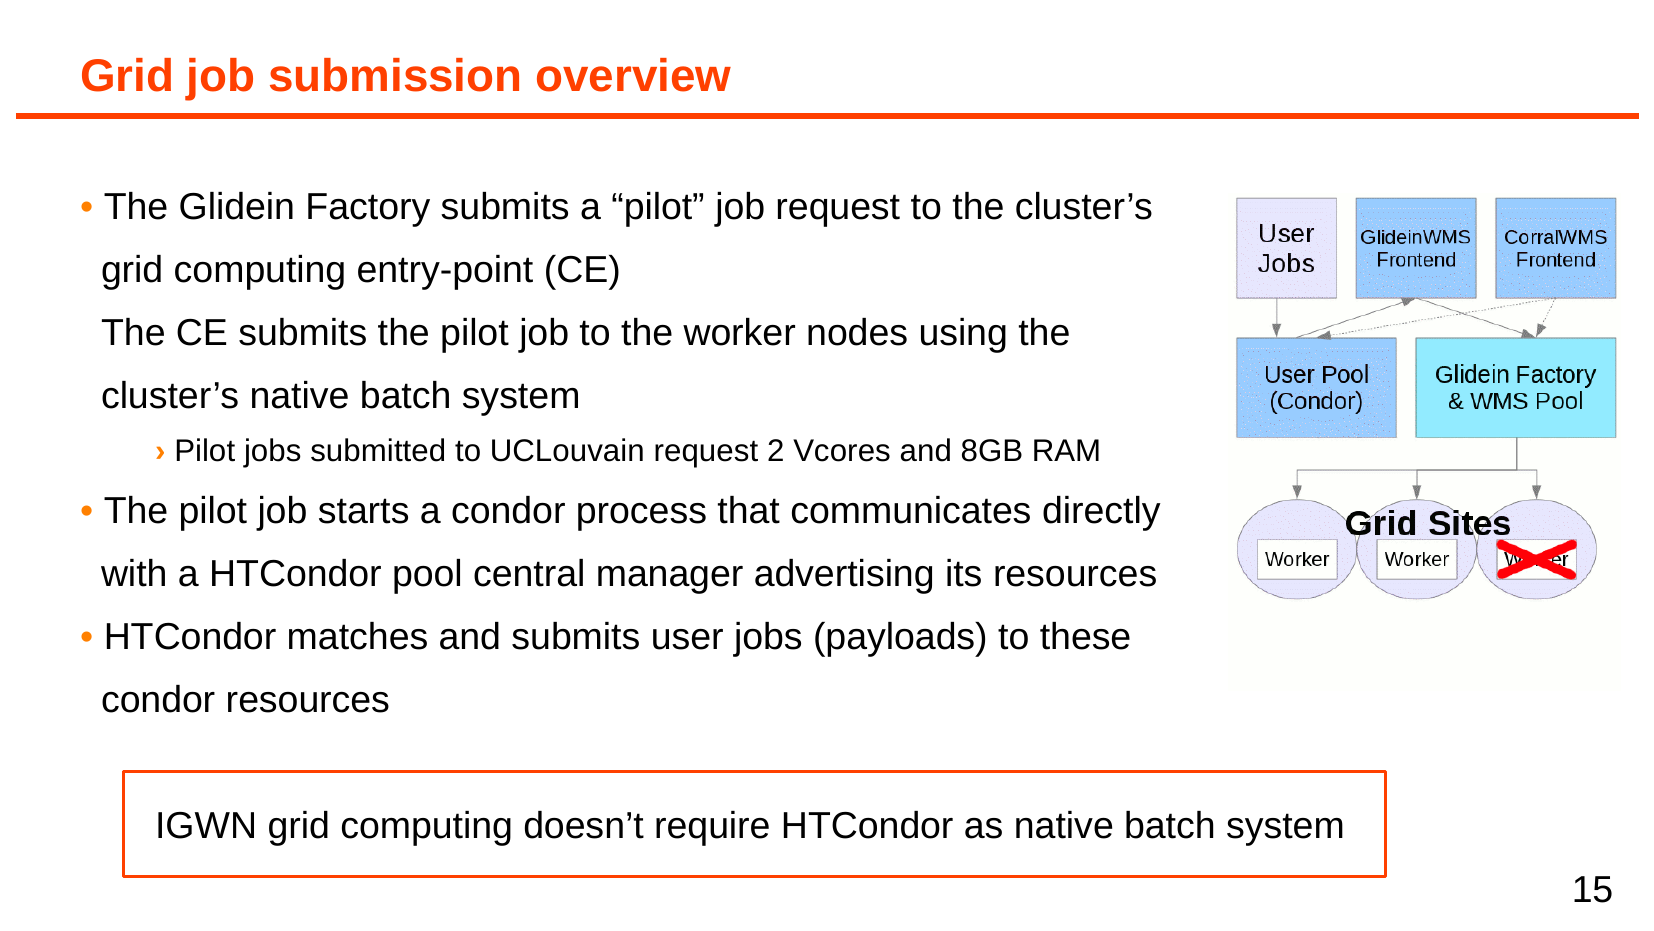

Grid job submission overview
• The Glidein Factory submits a “pilot” job request to the cluster’s
 grid computing entry-point (CE)
 The CE submits the pilot job to the worker nodes using the
 cluster’s native batch system
	› Pilot jobs submitted to UCLouvain request 2 Vcores and 8GB RAM
• The pilot job starts a condor process that communicates directly
 with a HTCondor pool central manager advertising its resources
• HTCondor matches and submits user jobs (payloads) to these
 condor resources
	IGWN grid computing doesn’t require HTCondor as native batch system
15